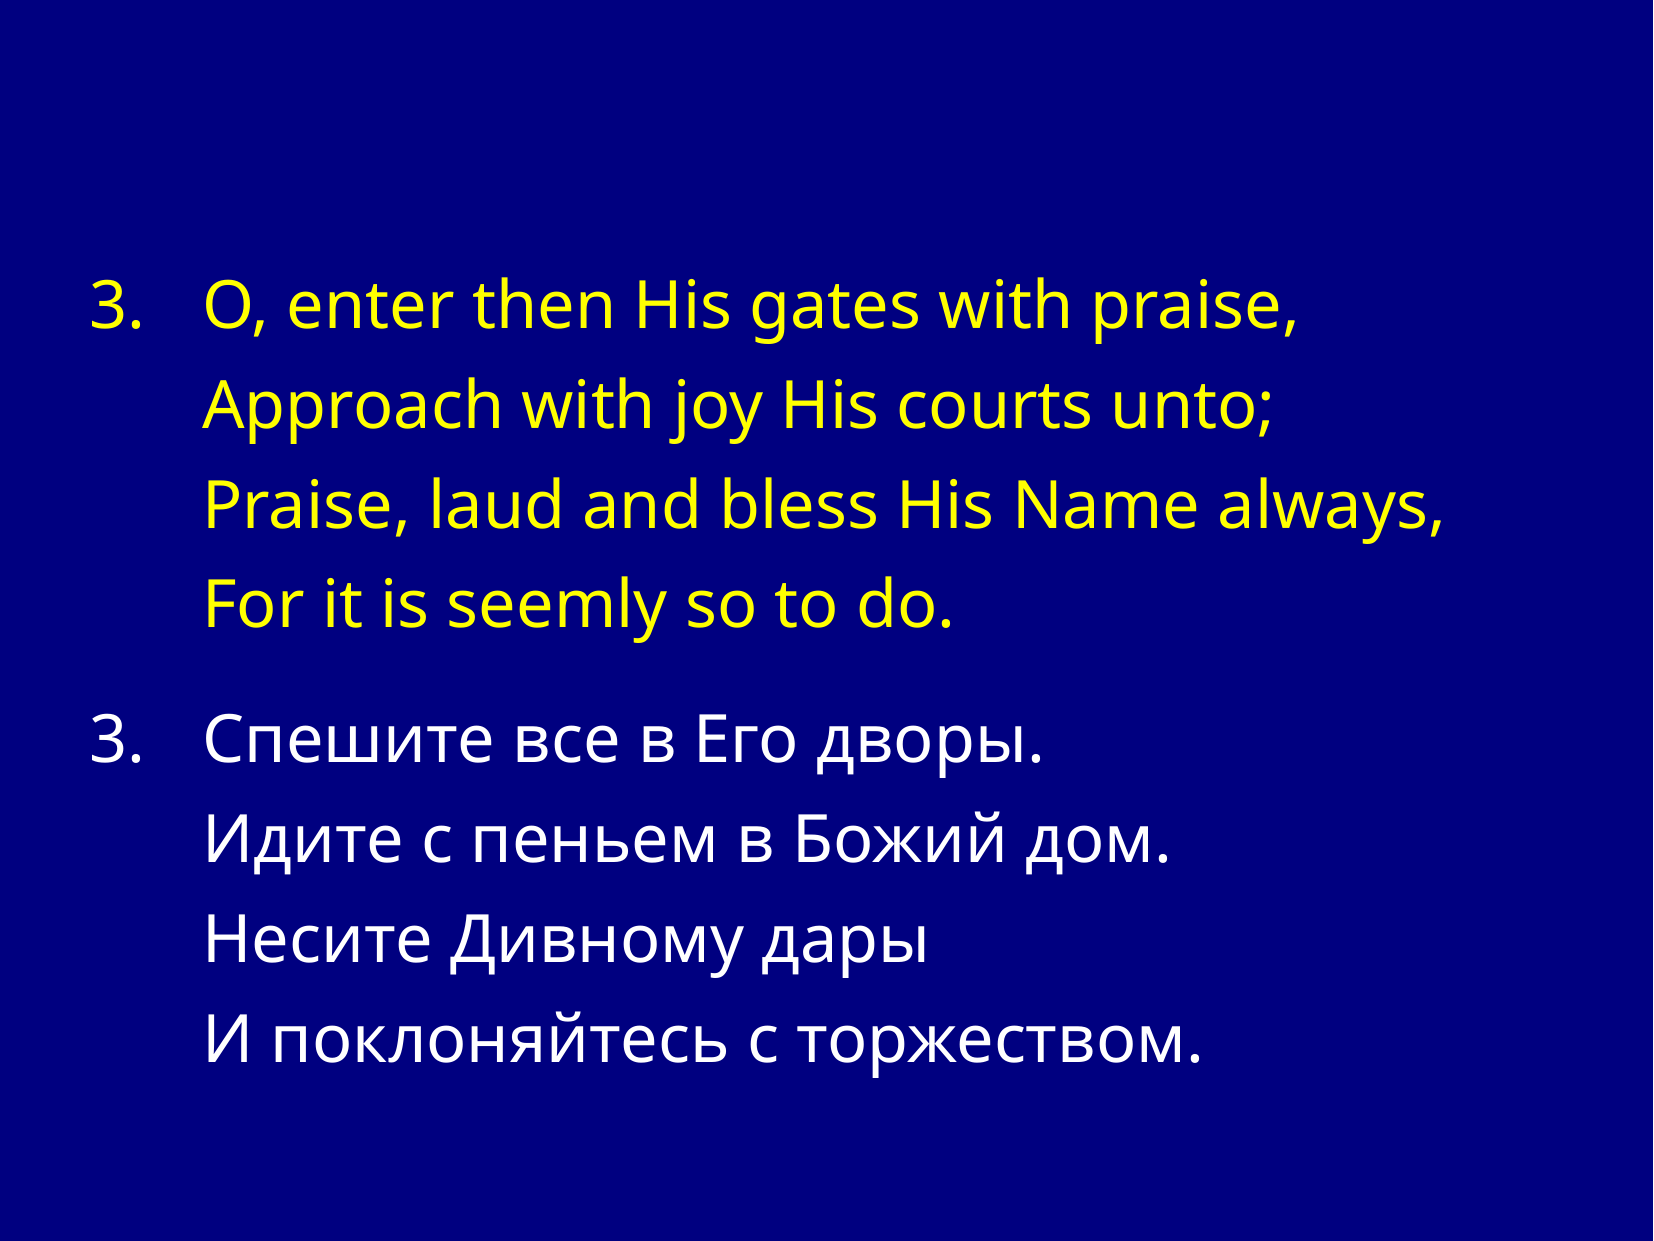

3.	O, enter then His gates with praise,
	Approach with joy His courts unto;
	Praise, laud and bless His Name always,
	For it is seemly so to do.
3.	Спешите все в Его дворы.
	Идите с пеньем в Божий дом.
	Несите Дивному дары
	И поклоняйтесь с торжеством.